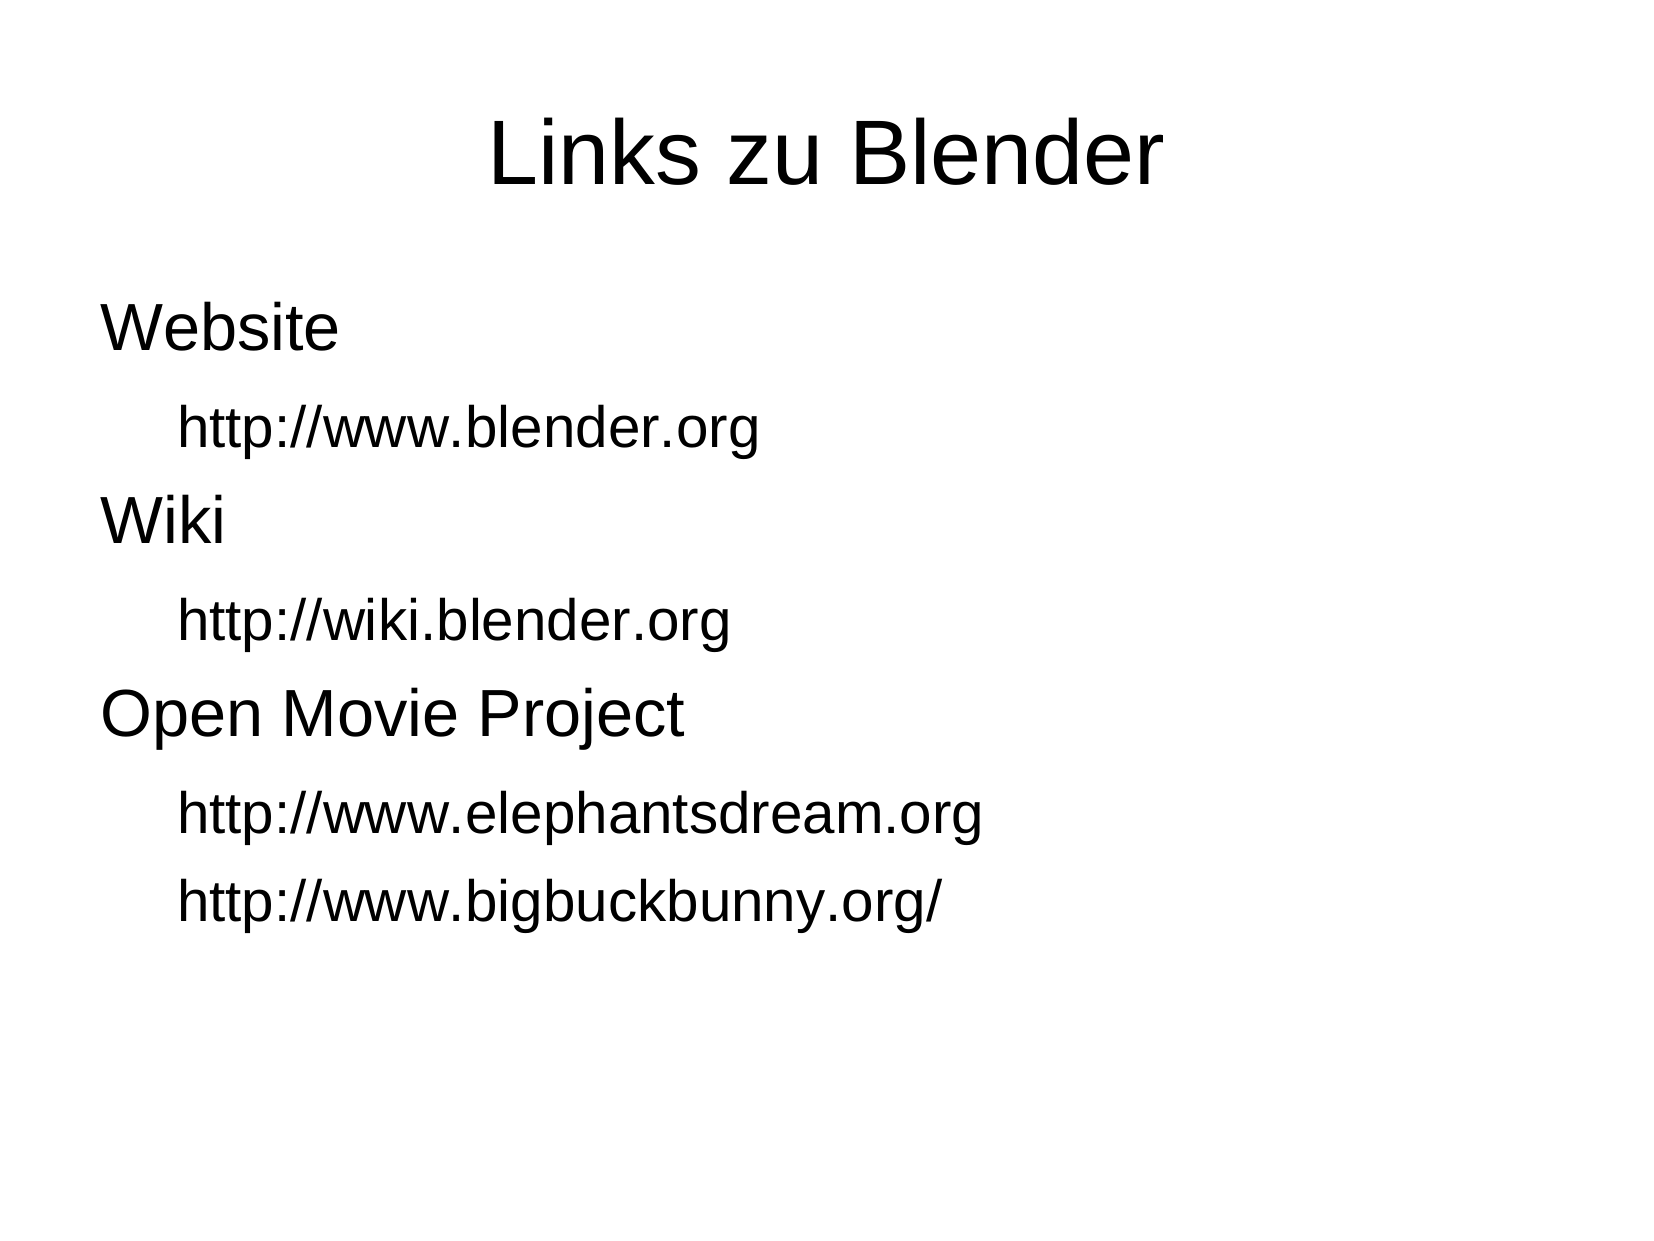

# Links zu Blender
Website
http://www.blender.org
Wiki
http://wiki.blender.org
Open Movie Project
http://www.elephantsdream.org
http://www.bigbuckbunny.org/